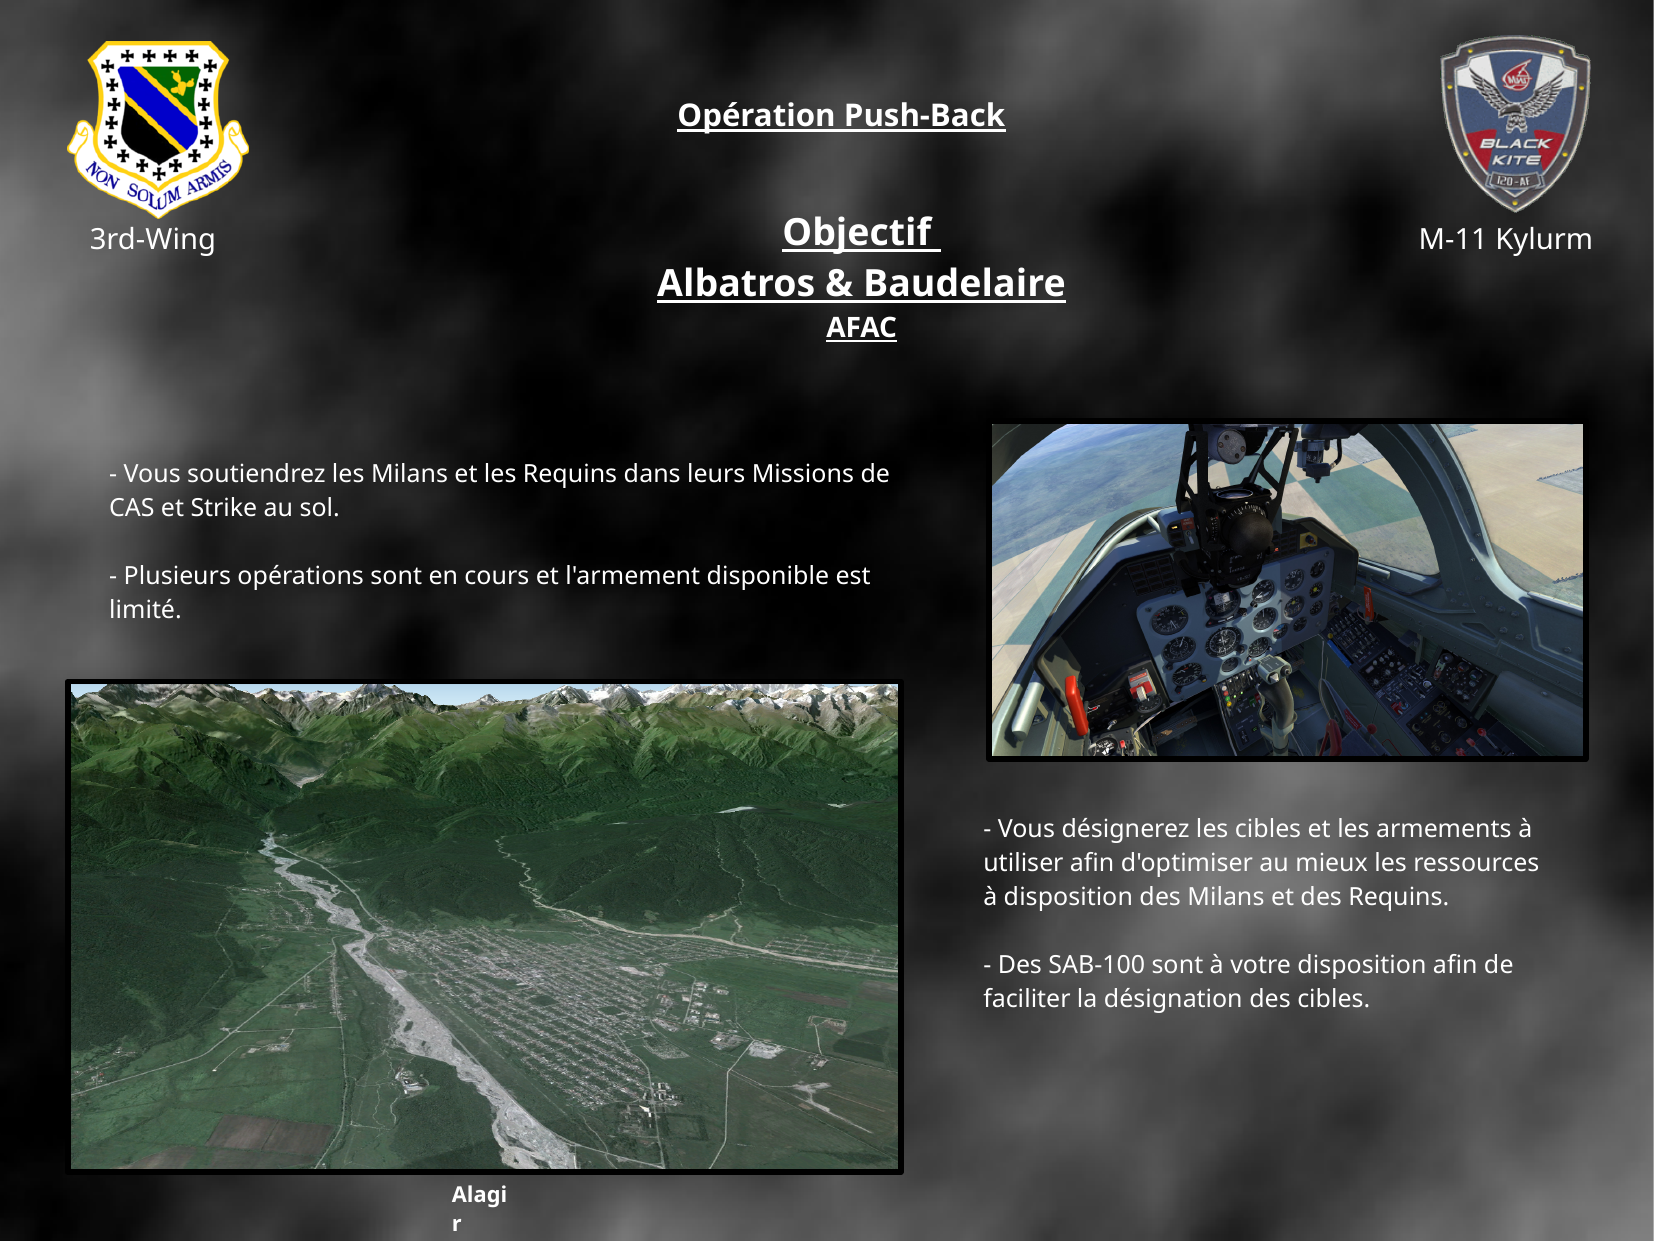

# Opération Push-Back 3rd-Wing																	M-11 Kylurm
Objectif
Albatros & Baudelaire
AFAC
- Vous soutiendrez les Milans et les Requins dans leurs Missions de CAS et Strike au sol.
- Plusieurs opérations sont en cours et l'armement disponible est limité.
Alagir
- Vous désignerez les cibles et les armements à utiliser afin d'optimiser au mieux les ressources à disposition des Milans et des Requins.
- Des SAB-100 sont à votre disposition afin de faciliter la désignation des cibles.